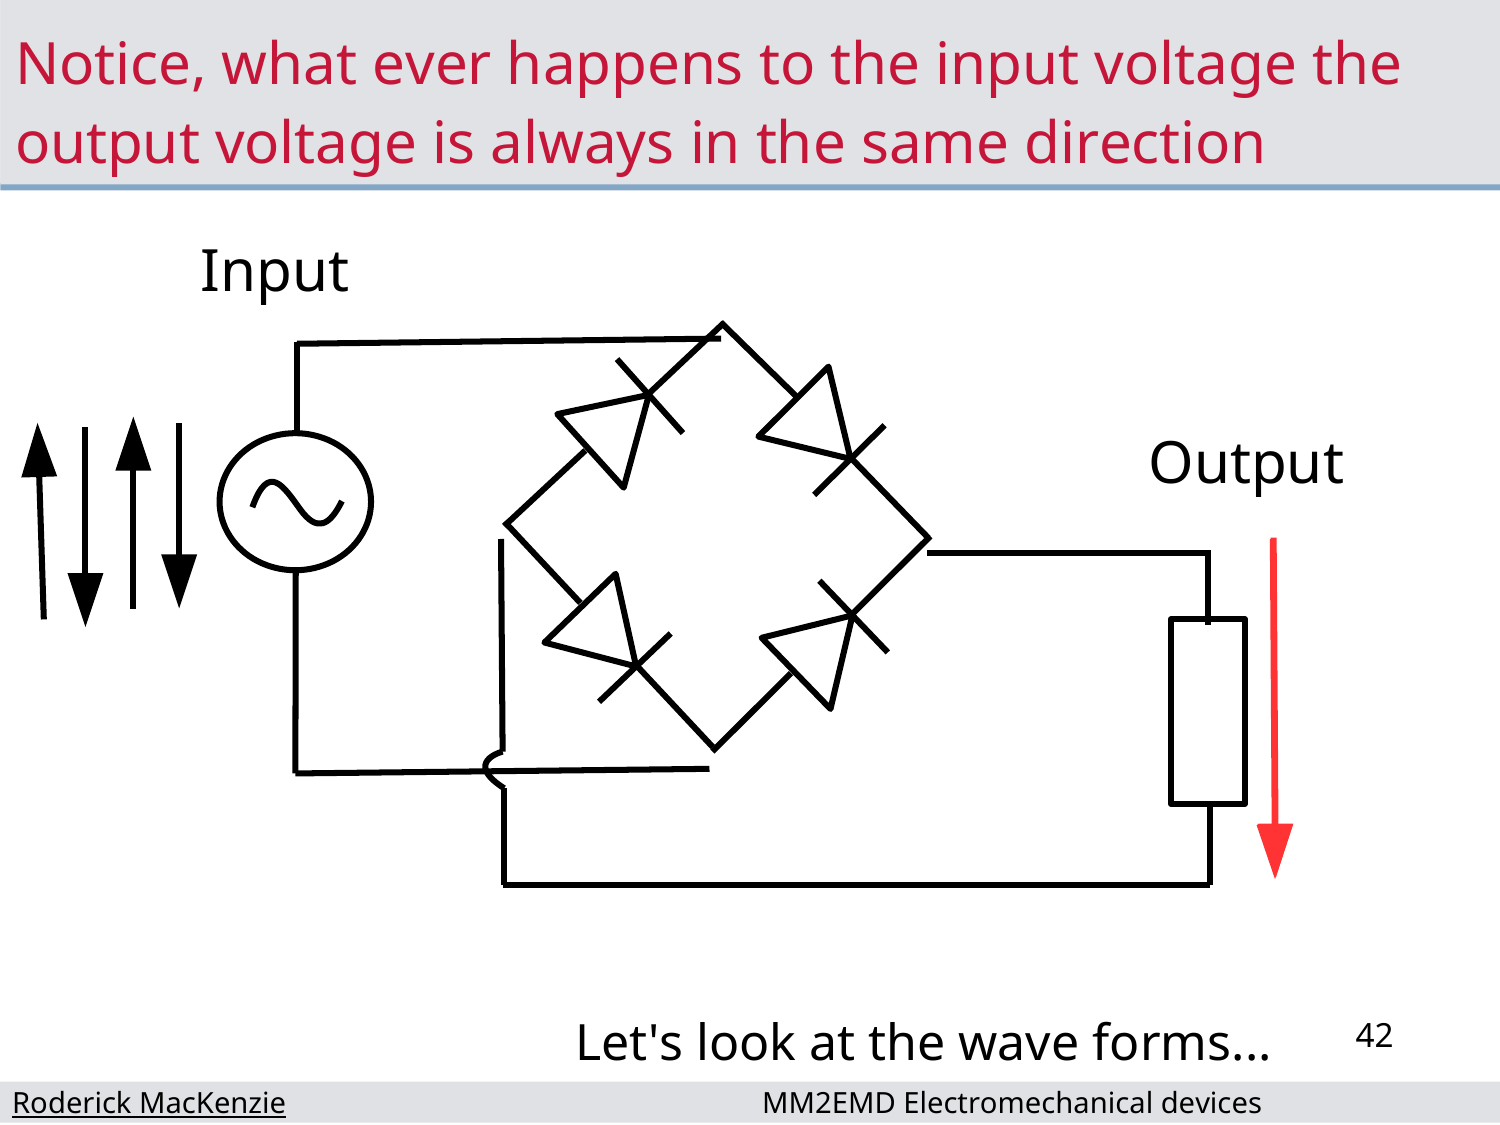

# Notice, what ever happens to the input voltage the output voltage is always in the same direction
Input
Output
Let's look at the wave forms...